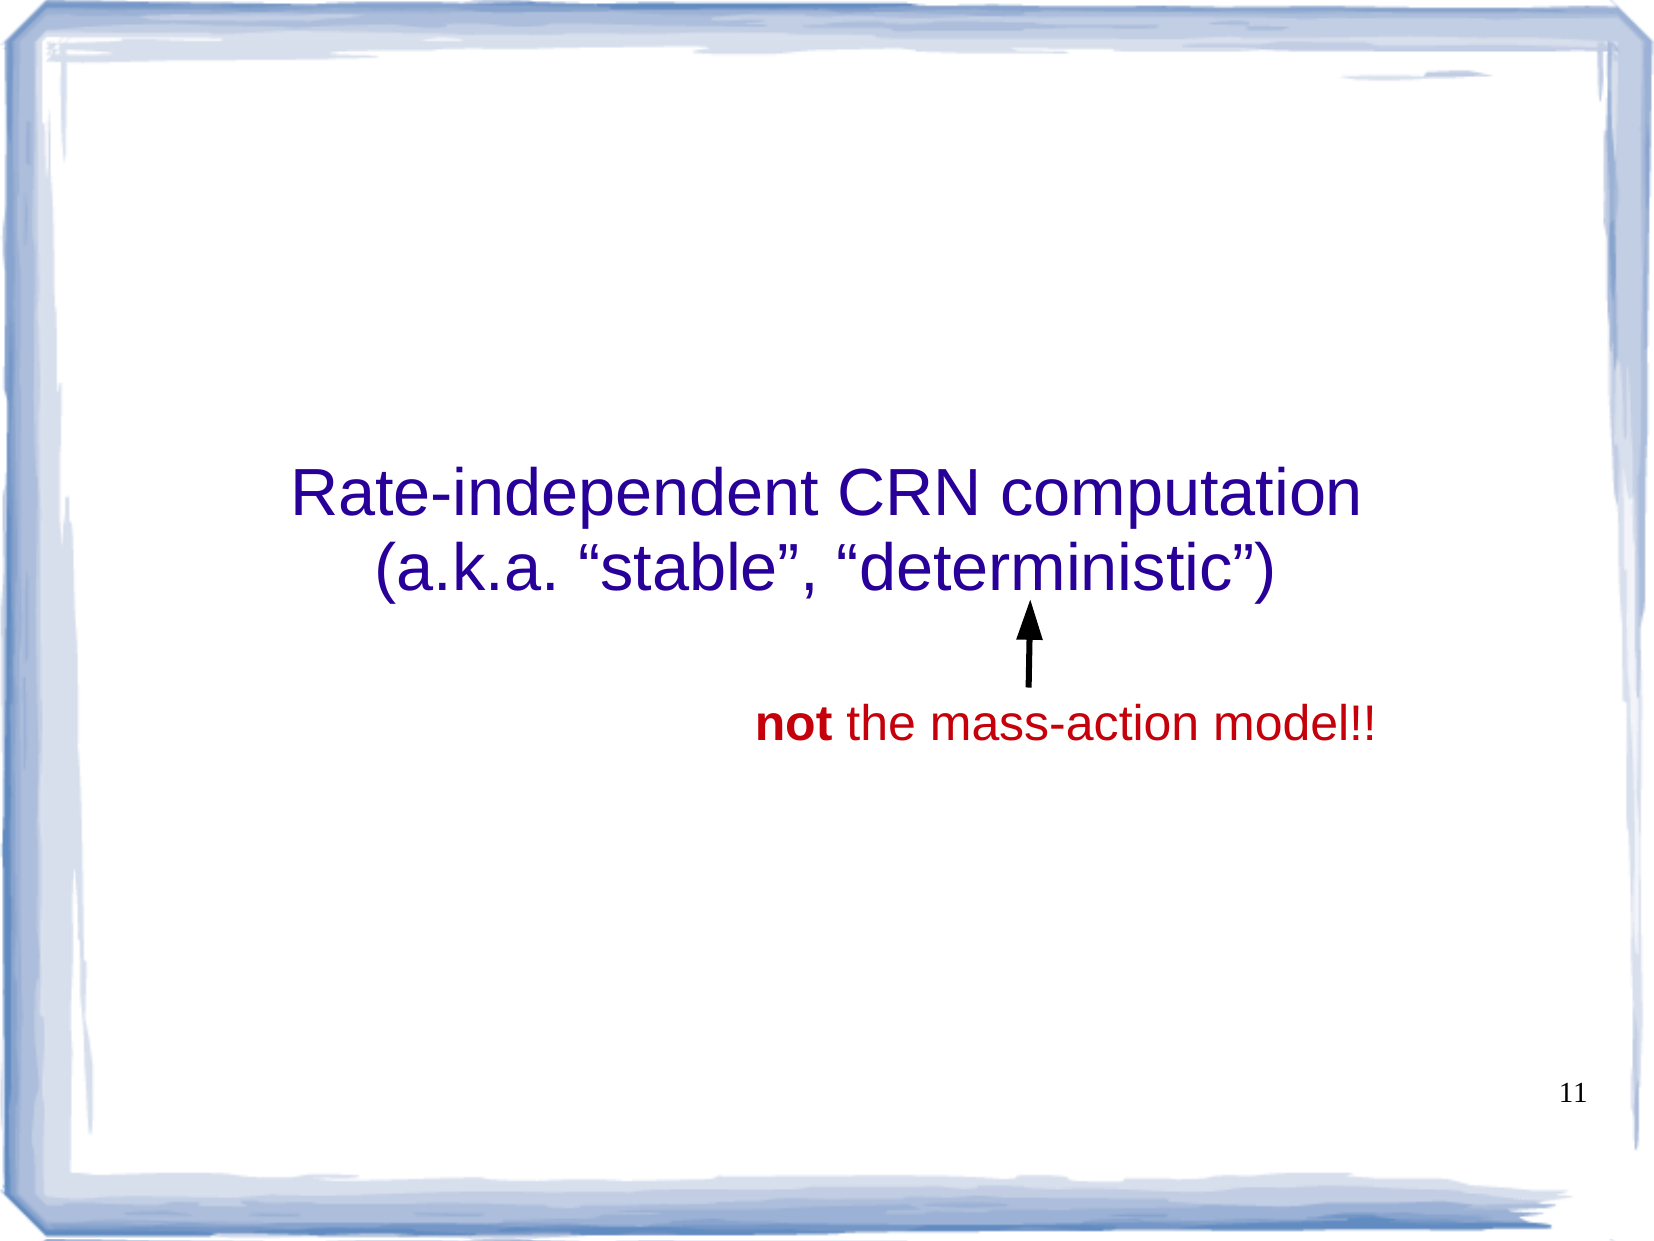

# Rate-independent CRN computation
(a.k.a. “stable”, “deterministic”)
not the mass-action model!!
11